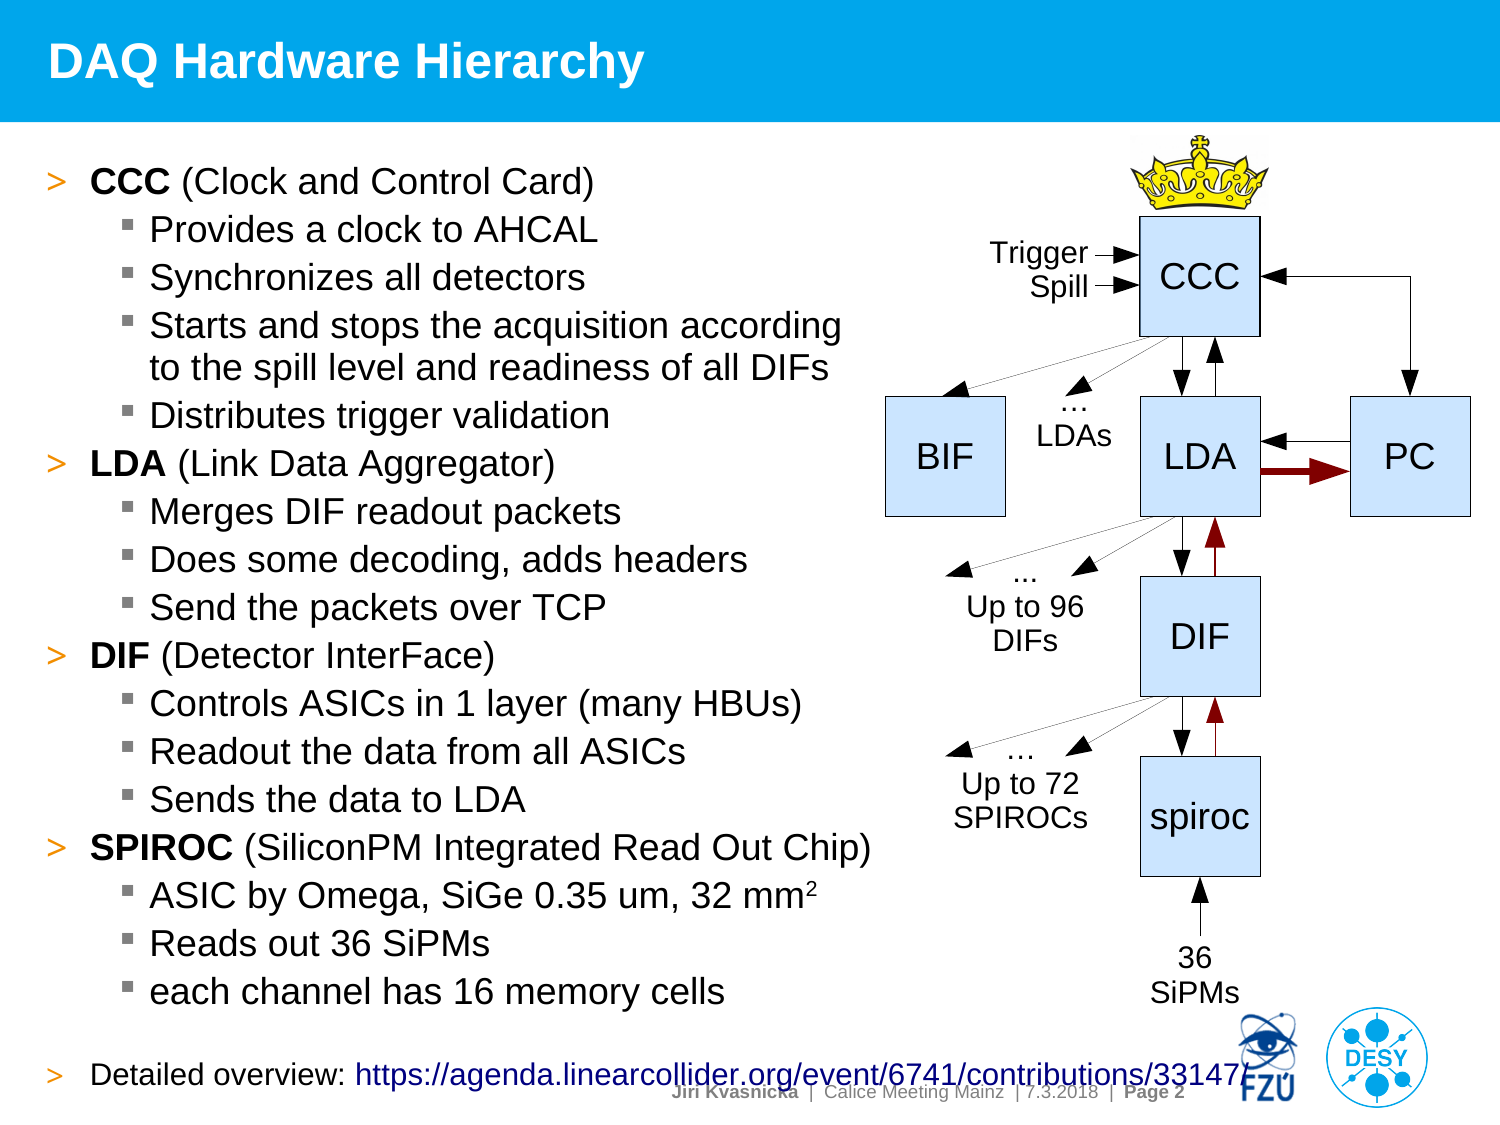

# DAQ Hardware Hierarchy
CCC (Clock and Control Card)
Provides a clock to AHCAL
Synchronizes all detectors
Starts and stops the acquisition according
to the spill level and readiness of all DIFs
Distributes trigger validation
LDA (Link Data Aggregator)
Merges DIF readout packets
Does some decoding, adds headers
Send the packets over TCP
DIF (Detector InterFace)
Controls ASICs in 1 layer (many HBUs)
Readout the data from all ASICs
Sends the data to LDA
SPIROC (SiliconPM Integrated Read Out Chip)
ASIC by Omega, SiGe 0.35 um, 32 mm2
Reads out 36 SiPMs
each channel has 16 memory cells
Detailed overview: https://agenda.linearcollider.org/event/6741/contributions/33147/
CCC
Trigger
Spill
…
LDAs
BIF
LDA
PC
...
Up to 96
DIFs
DIF
…
Up to 72
SPIROCs
spiroc
36
SiPMs